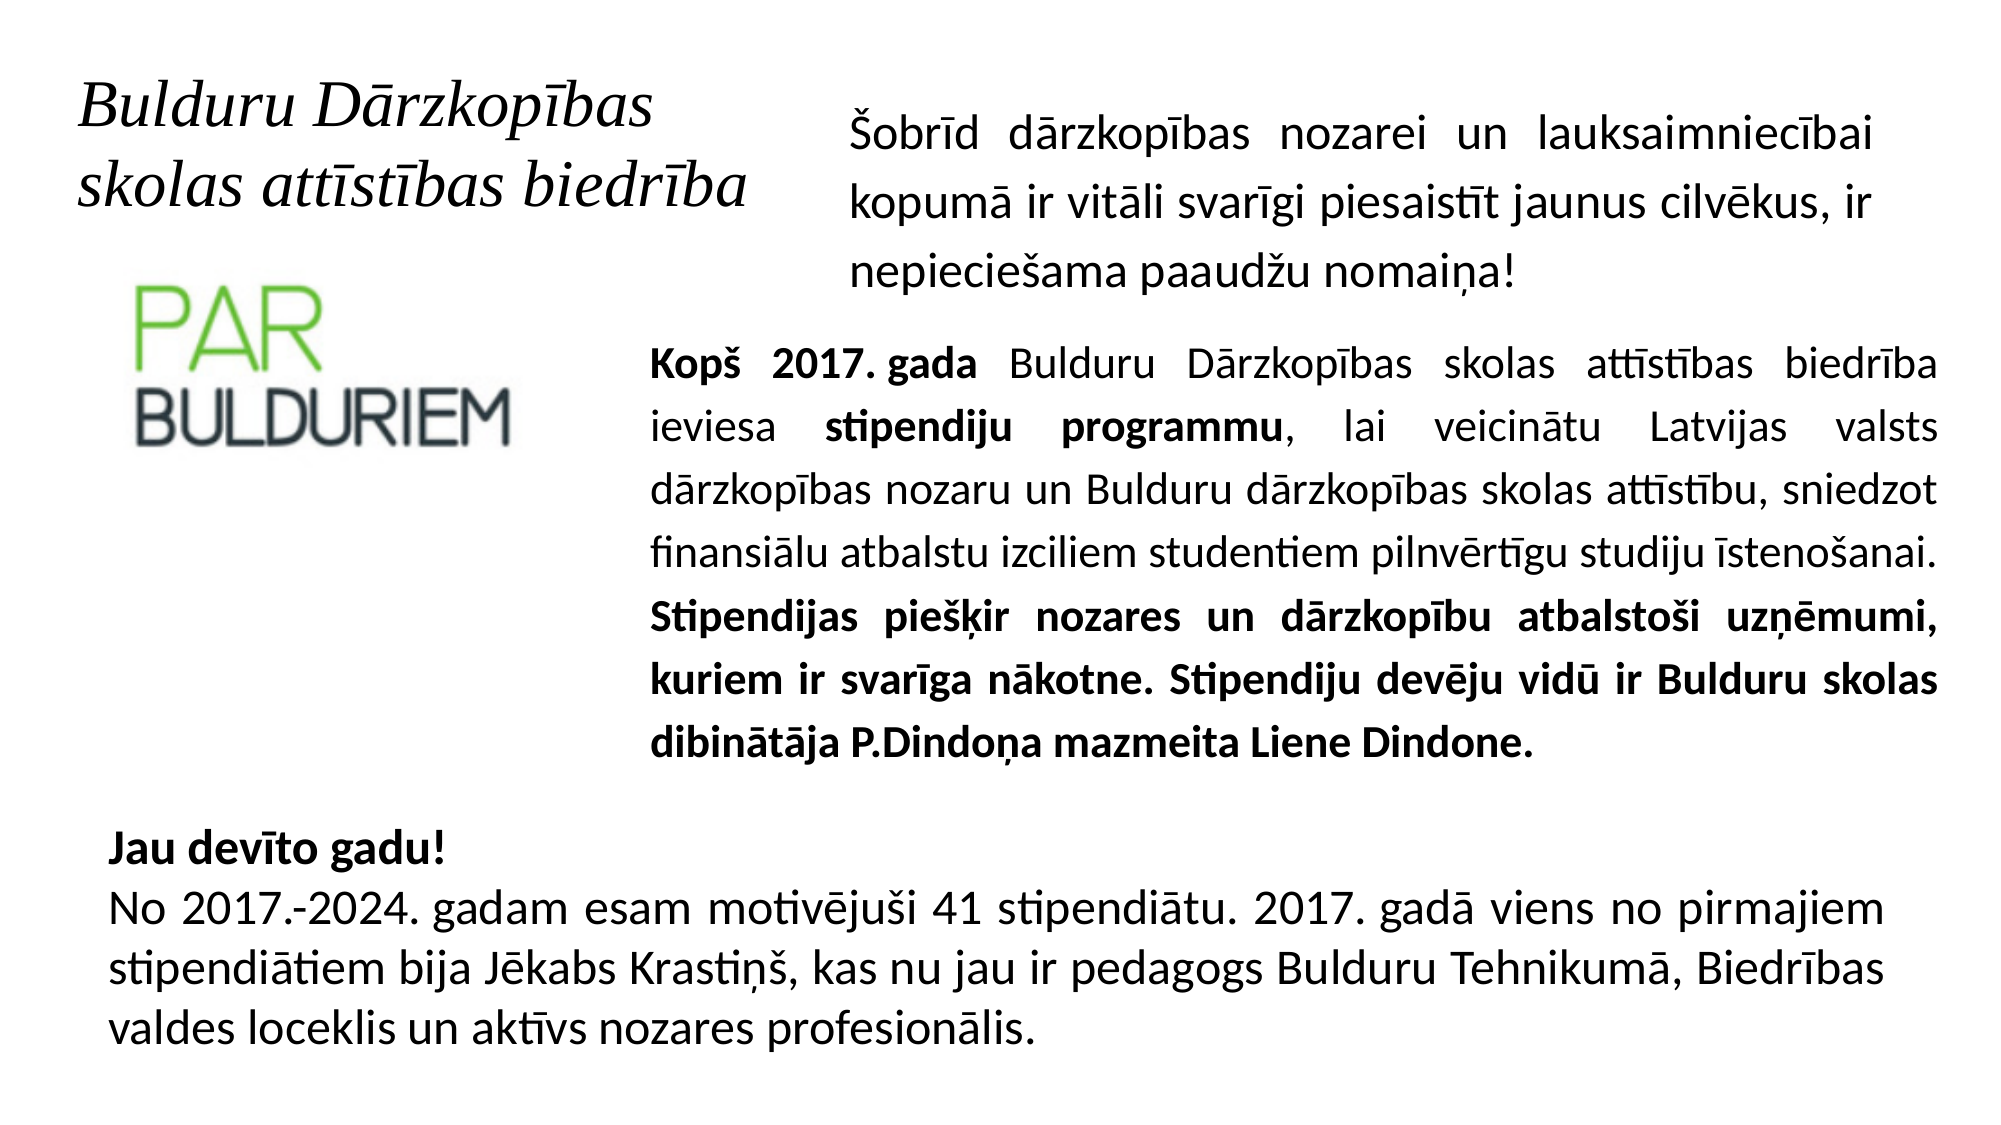

Bulduru Dārzkopības skolas attīstības biedrība
Šobrīd dārzkopības nozarei un lauksaimniecībai kopumā ir vitāli svarīgi piesaistīt jaunus cilvēkus, ir nepieciešama paaudžu nomaiņa!
Kopš 2017. gada Bulduru Dārzkopības skolas attīstības biedrība ieviesa stipendiju programmu, lai veicinātu Latvijas valsts dārzkopības nozaru un Bulduru dārzkopības skolas attīstību, sniedzot finansiālu atbalstu izciliem studentiem pilnvērtīgu studiju īstenošanai. Stipendijas piešķir nozares un dārzkopību atbalstoši uzņēmumi, kuriem ir svarīga nākotne. Stipendiju devēju vidū ir Bulduru skolas dibinātāja P.Dindoņa mazmeita Liene Dindone.
Jau devīto gadu!
No 2017.-2024. gadam esam motivējuši 41 stipendiātu. 2017. gadā viens no pirmajiem stipendiātiem bija Jēkabs Krastiņš, kas nu jau ir pedagogs Bulduru Tehnikumā, Biedrības valdes loceklis un aktīvs nozares profesionālis.